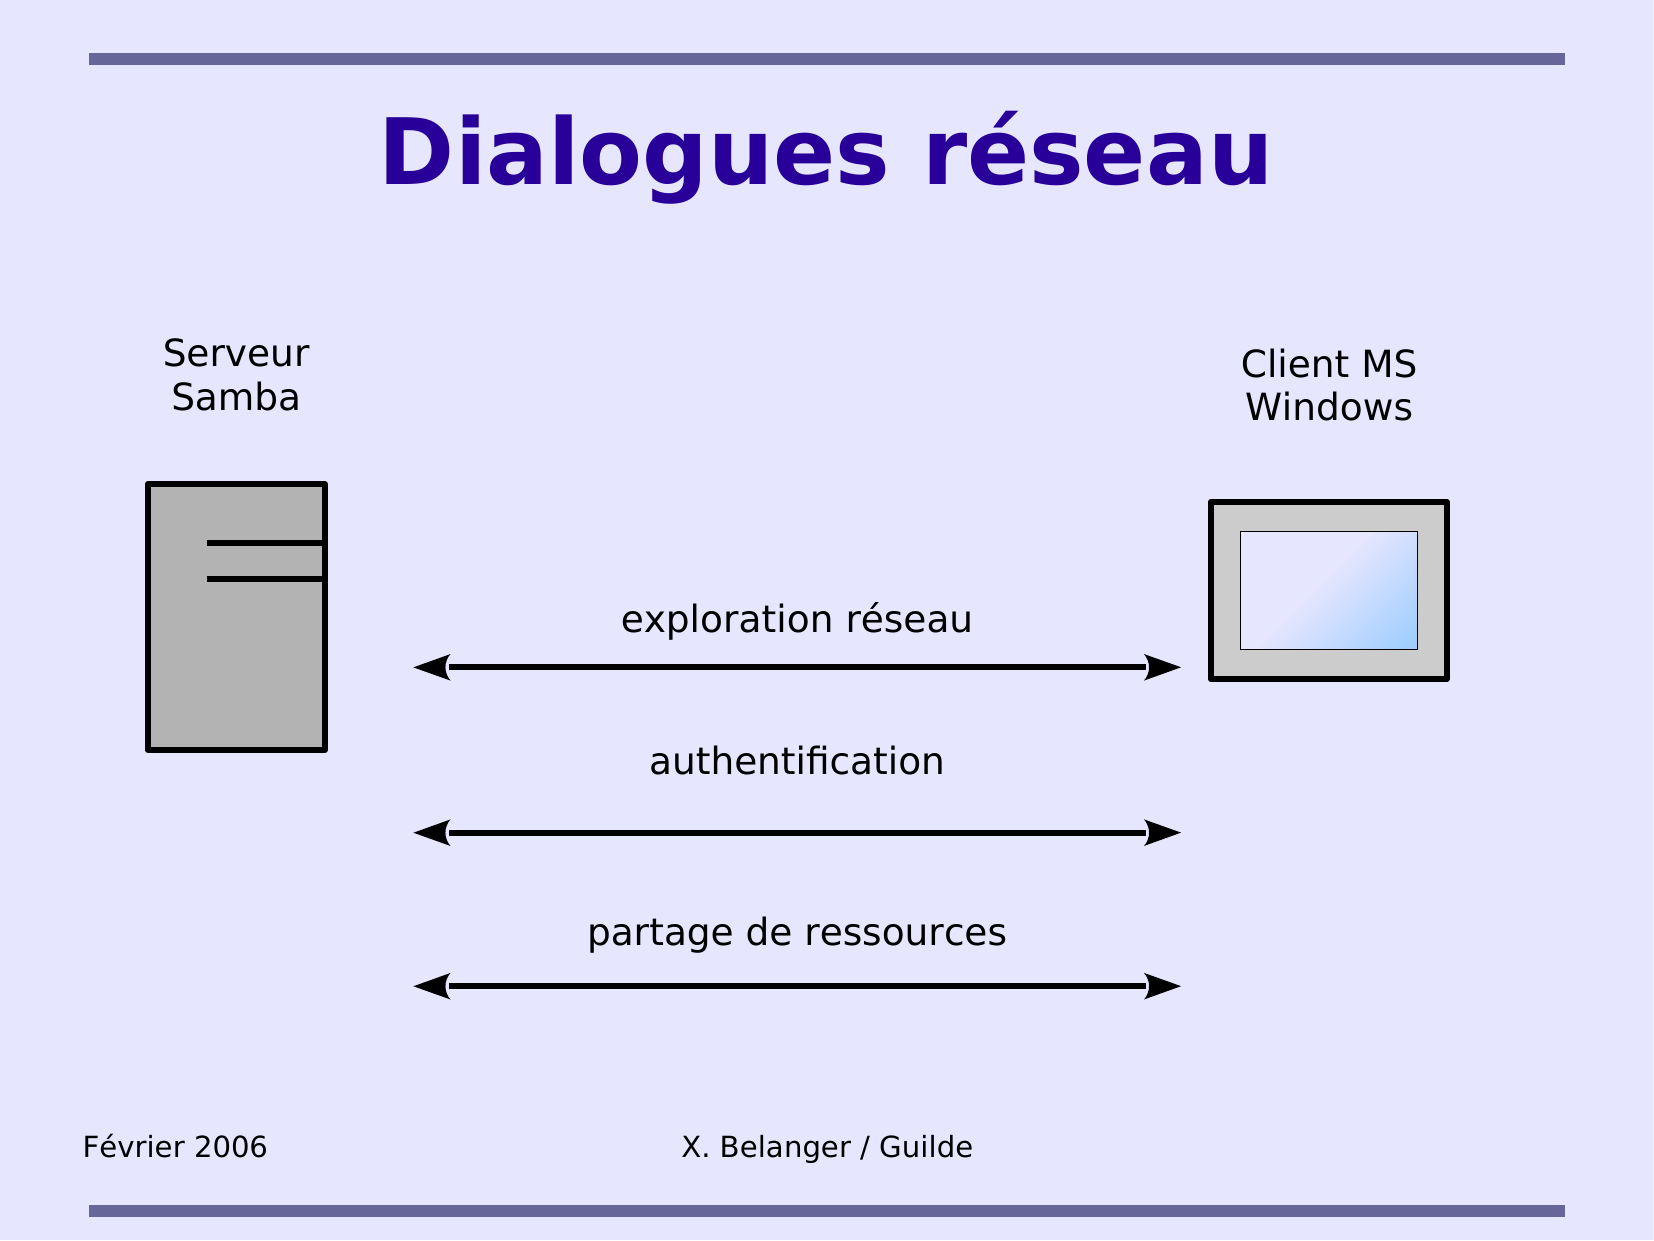

# Dialogues réseau
Serveur Samba
Client MS Windows
exploration réseau
authentification
partage de ressources